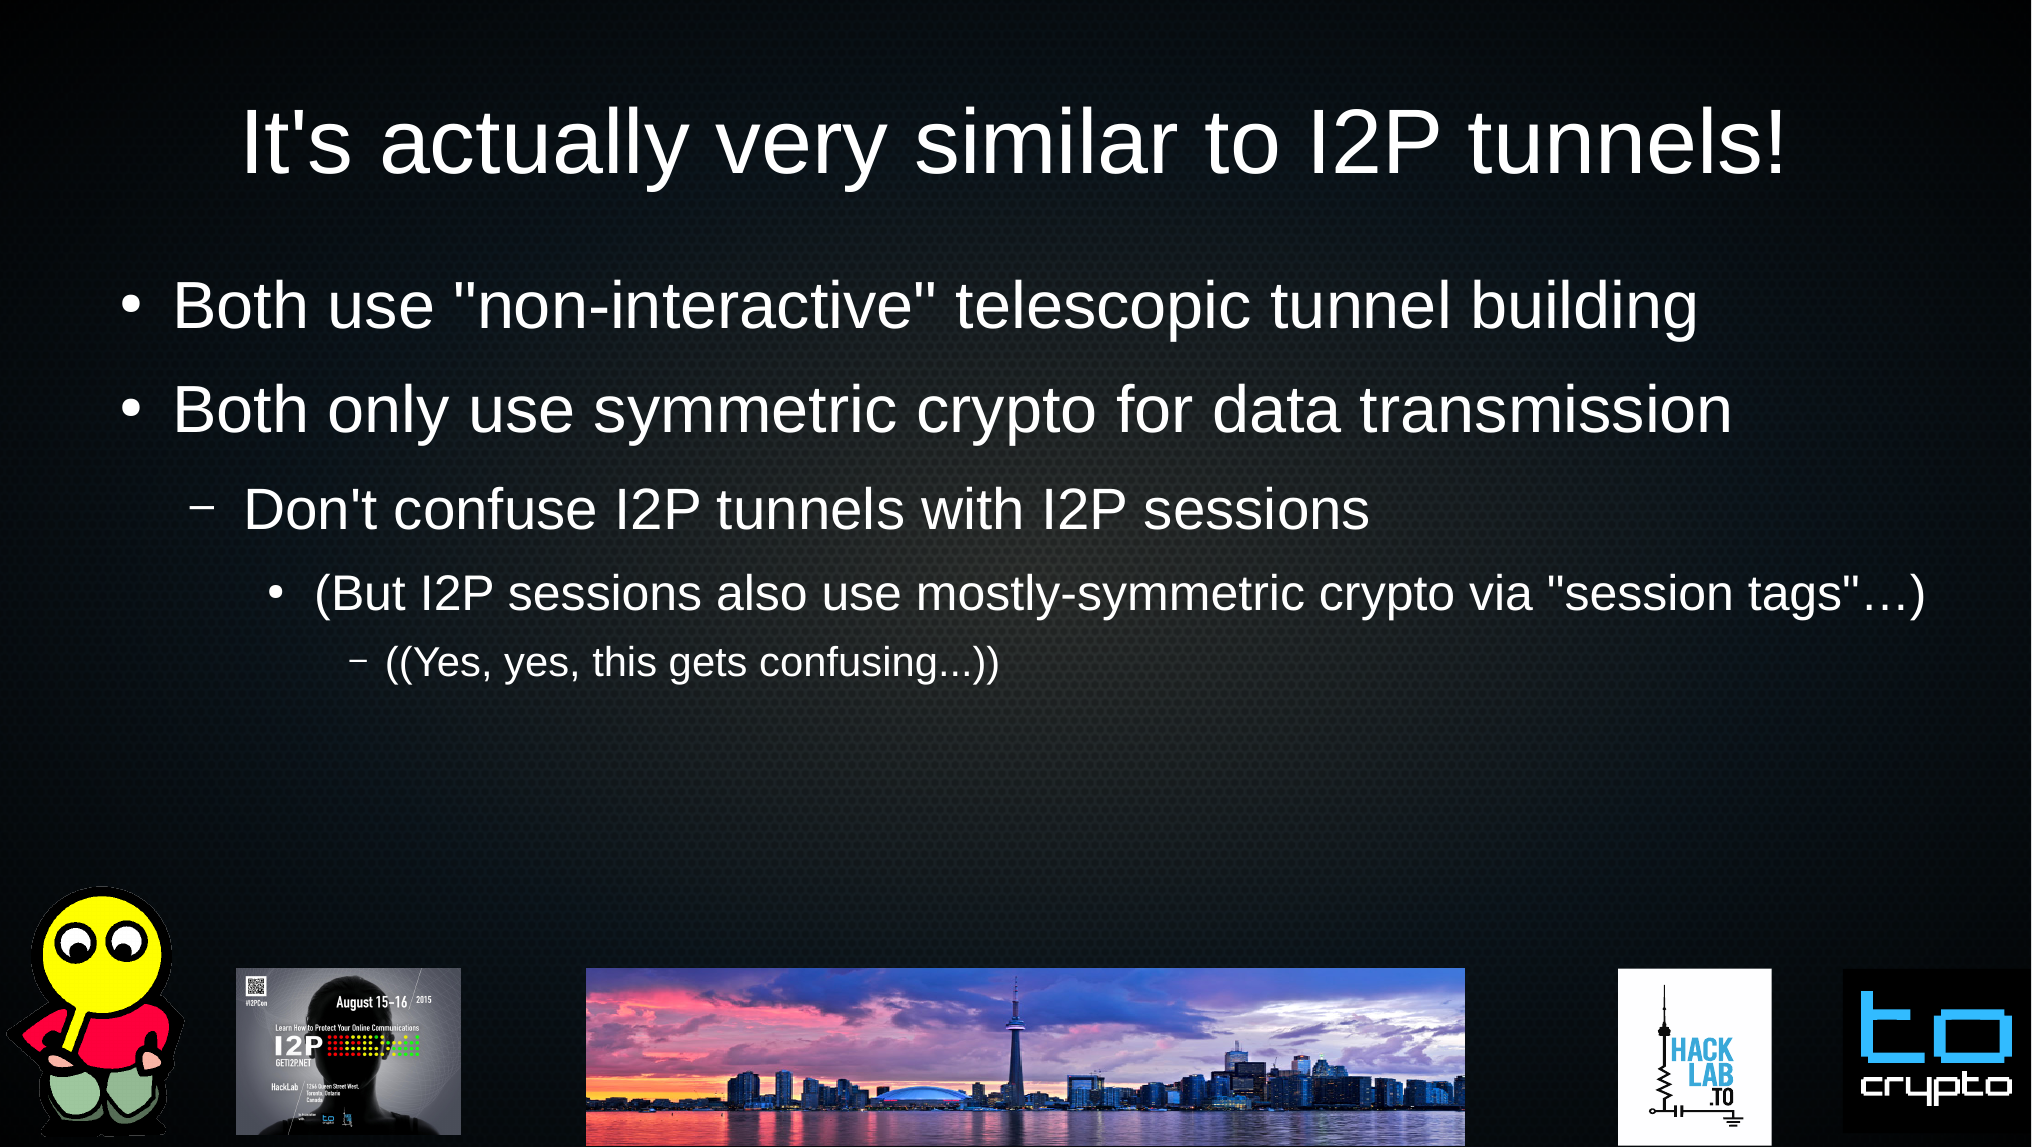

# It's actually very similar to I2P tunnels!
Both use "non-interactive" telescopic tunnel building
Both only use symmetric crypto for data transmission
Don't confuse I2P tunnels with I2P sessions
(But I2P sessions also use mostly-symmetric crypto via "session tags"…)
((Yes, yes, this gets confusing...))
20